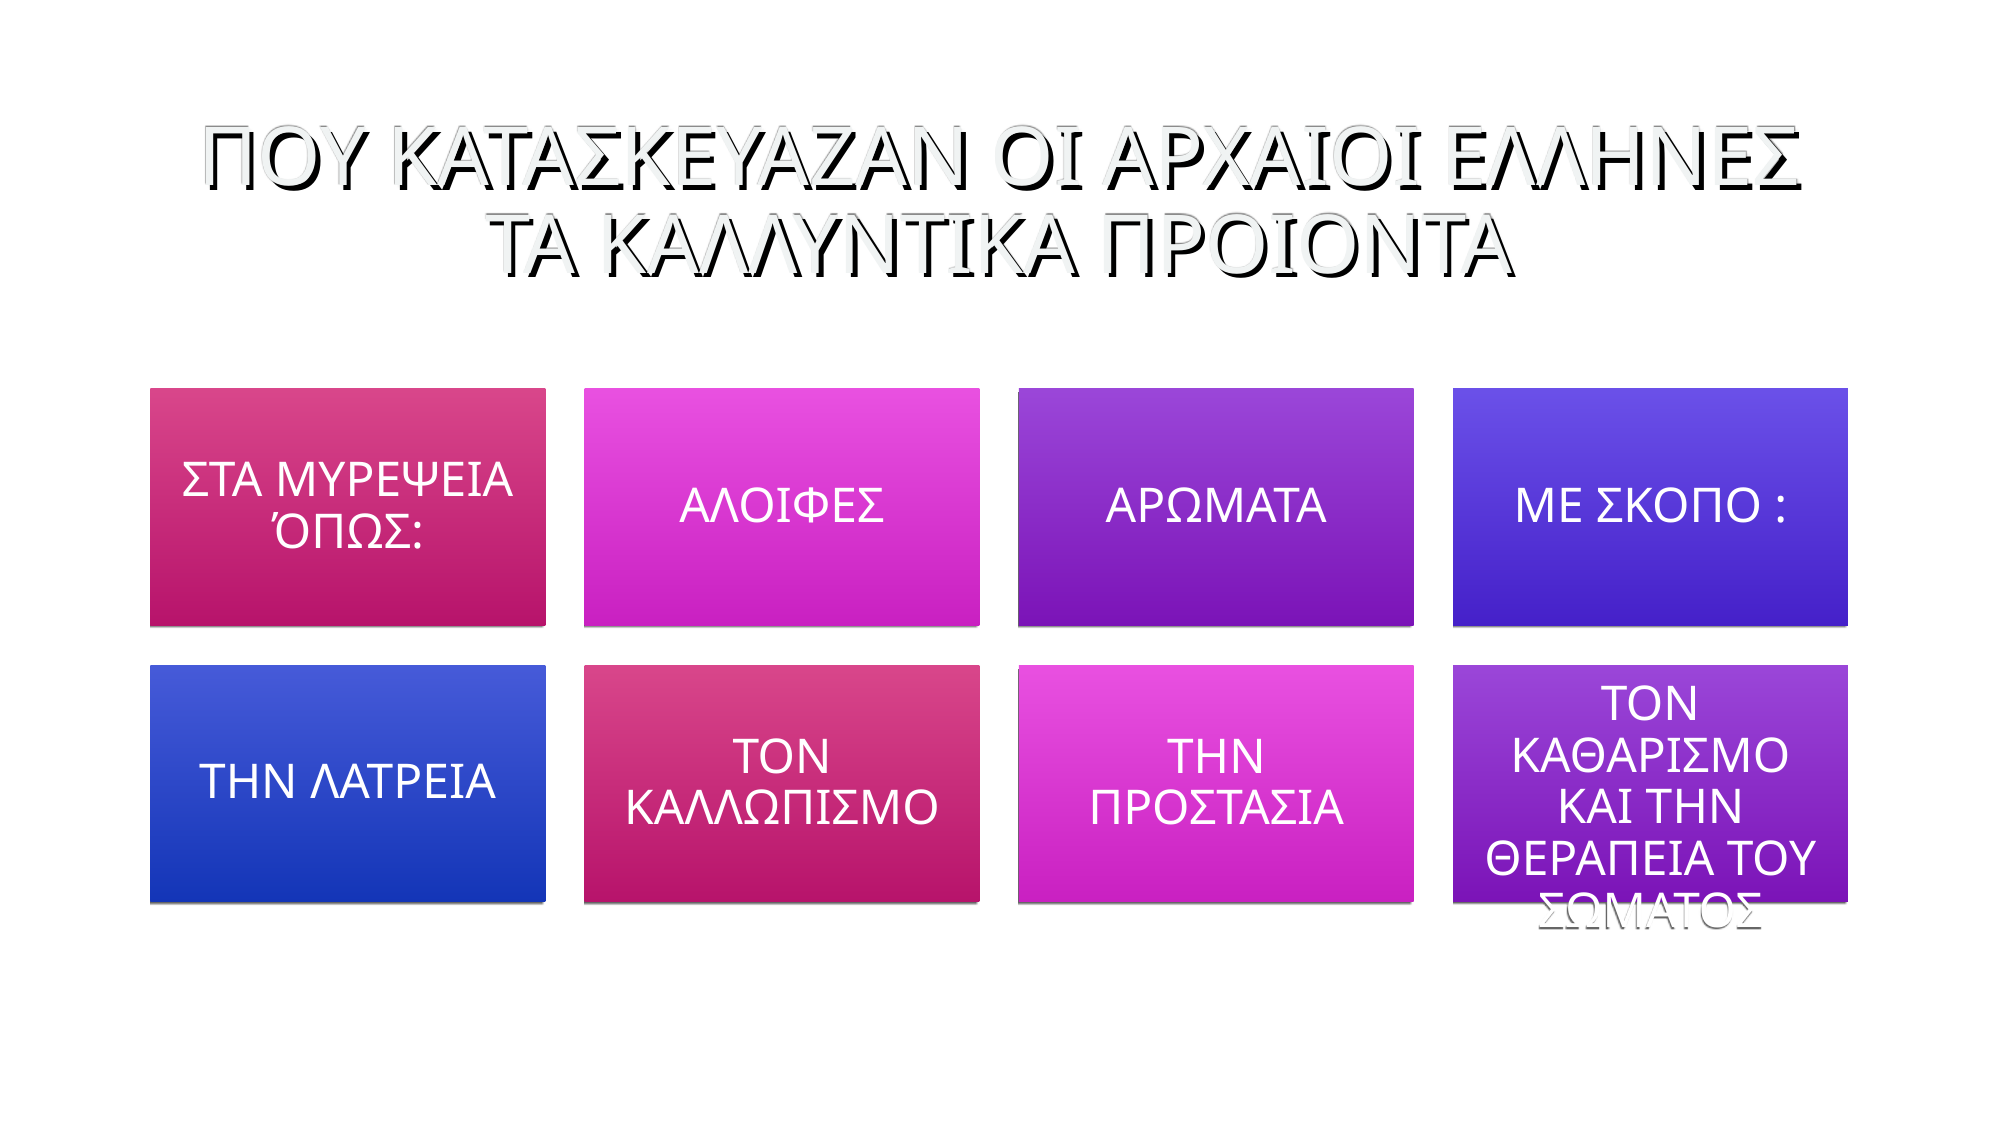

# ΠΟΥ ΚΑΤΑΣΚΕΥΑΖΑΝ ΟΙ ΑΡΧΑΙΟΙ ΕΛΛΗΝΕΣ ΤΑ ΚΑΛΛΥΝΤΙΚΑ ΠΡΟΙΟΝΤΑ
ΣΤΑ ΜΥΡΕΨΕΙΑ ΌΠΩΣ:
ΑΛΟΙΦΕΣ
ΑΡΩΜΑΤΑ
ΜΕ ΣΚΟΠΟ :
ΤΗΝ ΛΑΤΡΕΙΑ
ΤΟΝ ΚΑΛΛΩΠΙΣΜΟ
ΤΗΝ ΠΡΟΣΤΑΣΙΑ
ΤΟΝ ΚΑΘΑΡΙΣΜΟ ΚΑΙ ΤΗΝ ΘΕΡΑΠΕΙΑ ΤΟΥ ΣΩΜΑΤΟΣ